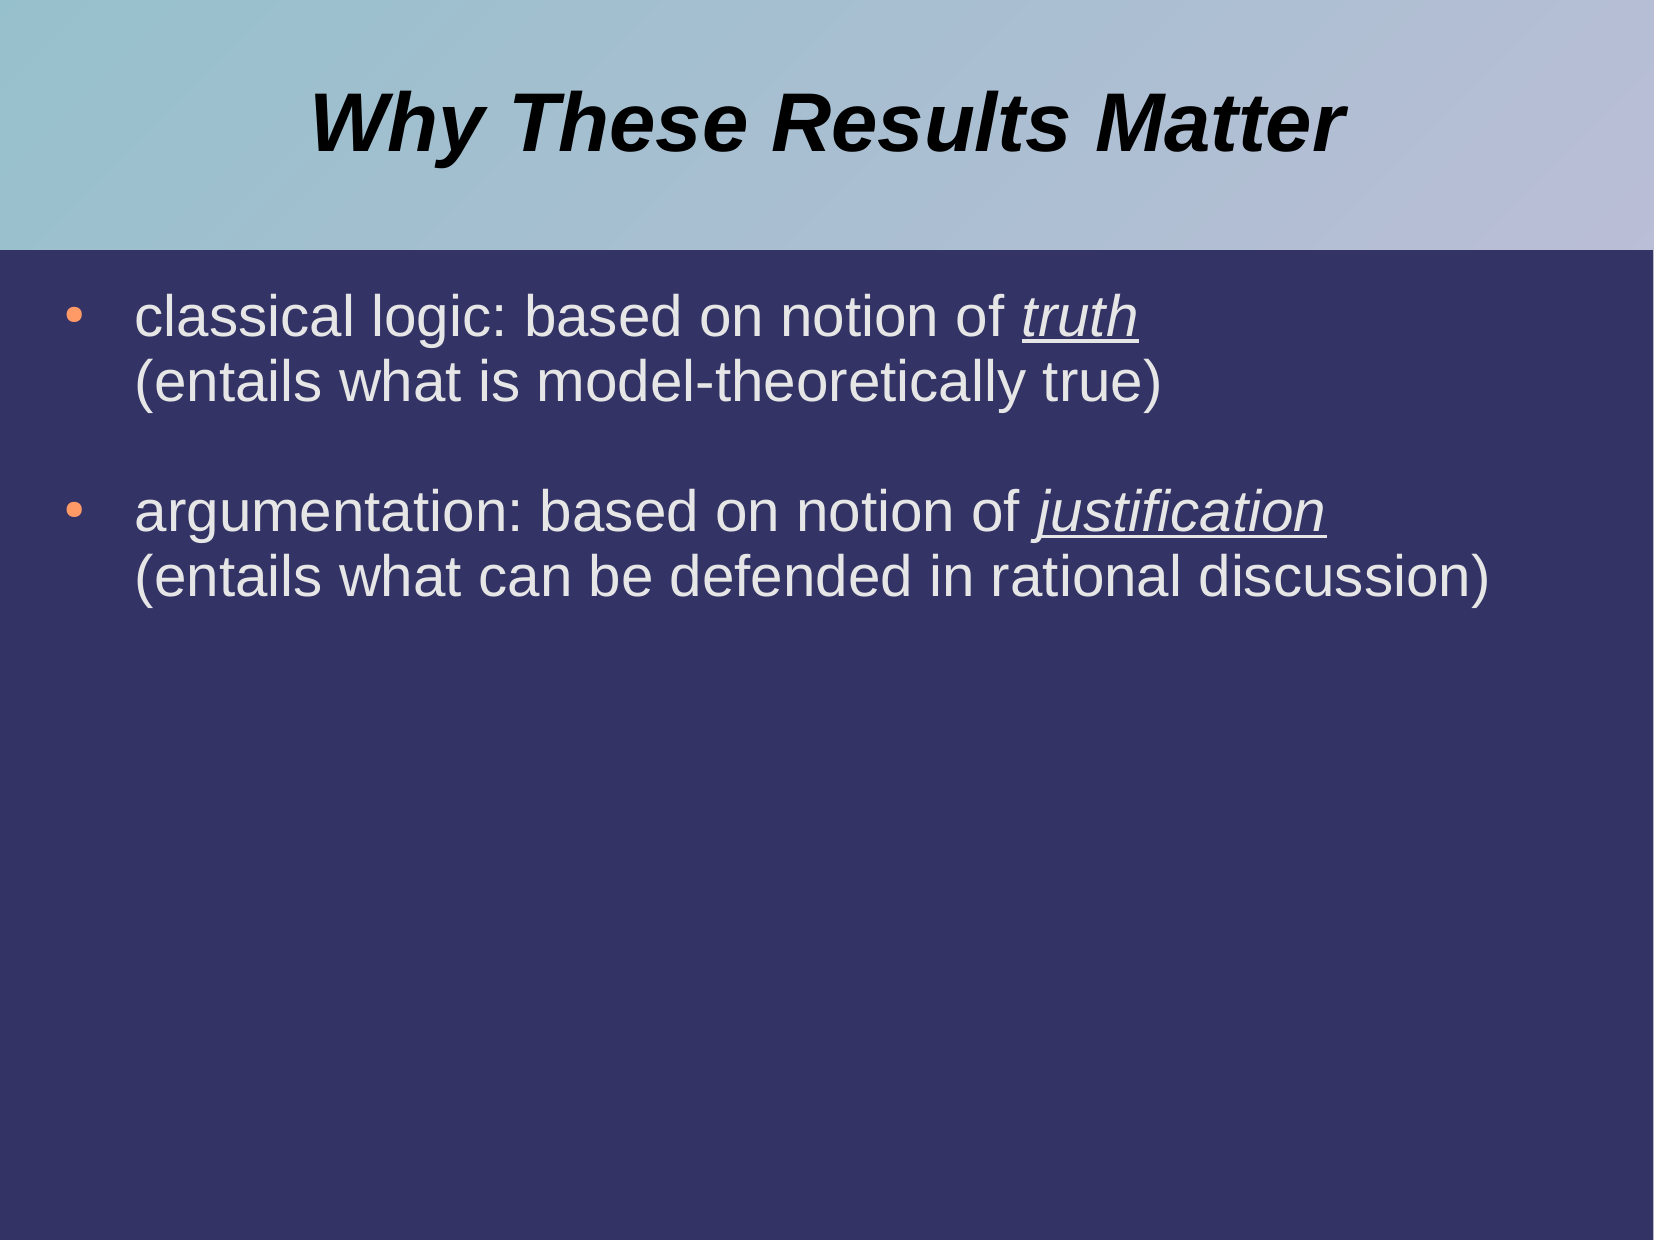

# Why These Results Matter
classical logic: based on notion of truth
(entails what is model-theoretically true)
argumentation: based on notion of justification
(entails what can be defended in rational discussion)